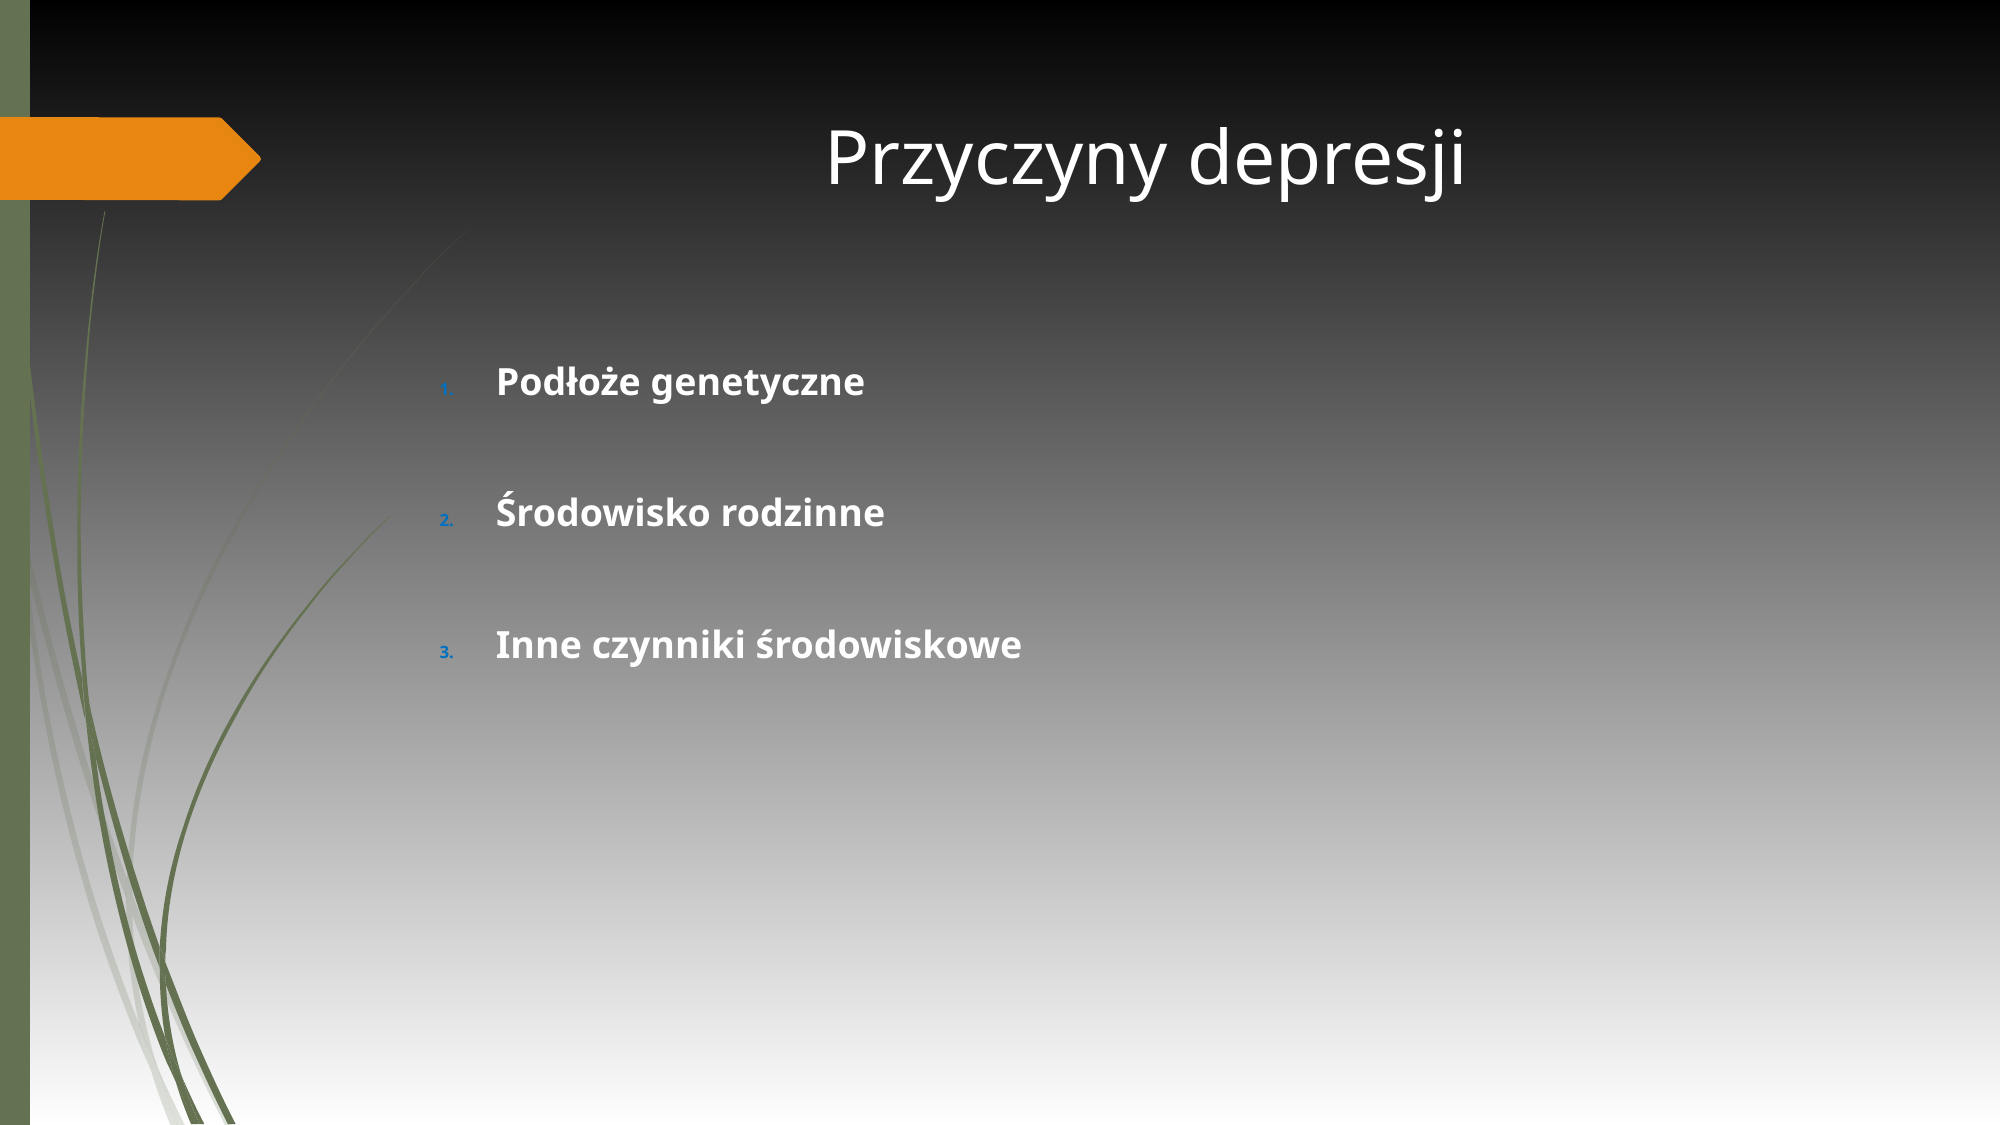

# Przyczyny depresji
Podłoże genetyczne
Środowisko rodzinne
Inne czynniki środowiskowe